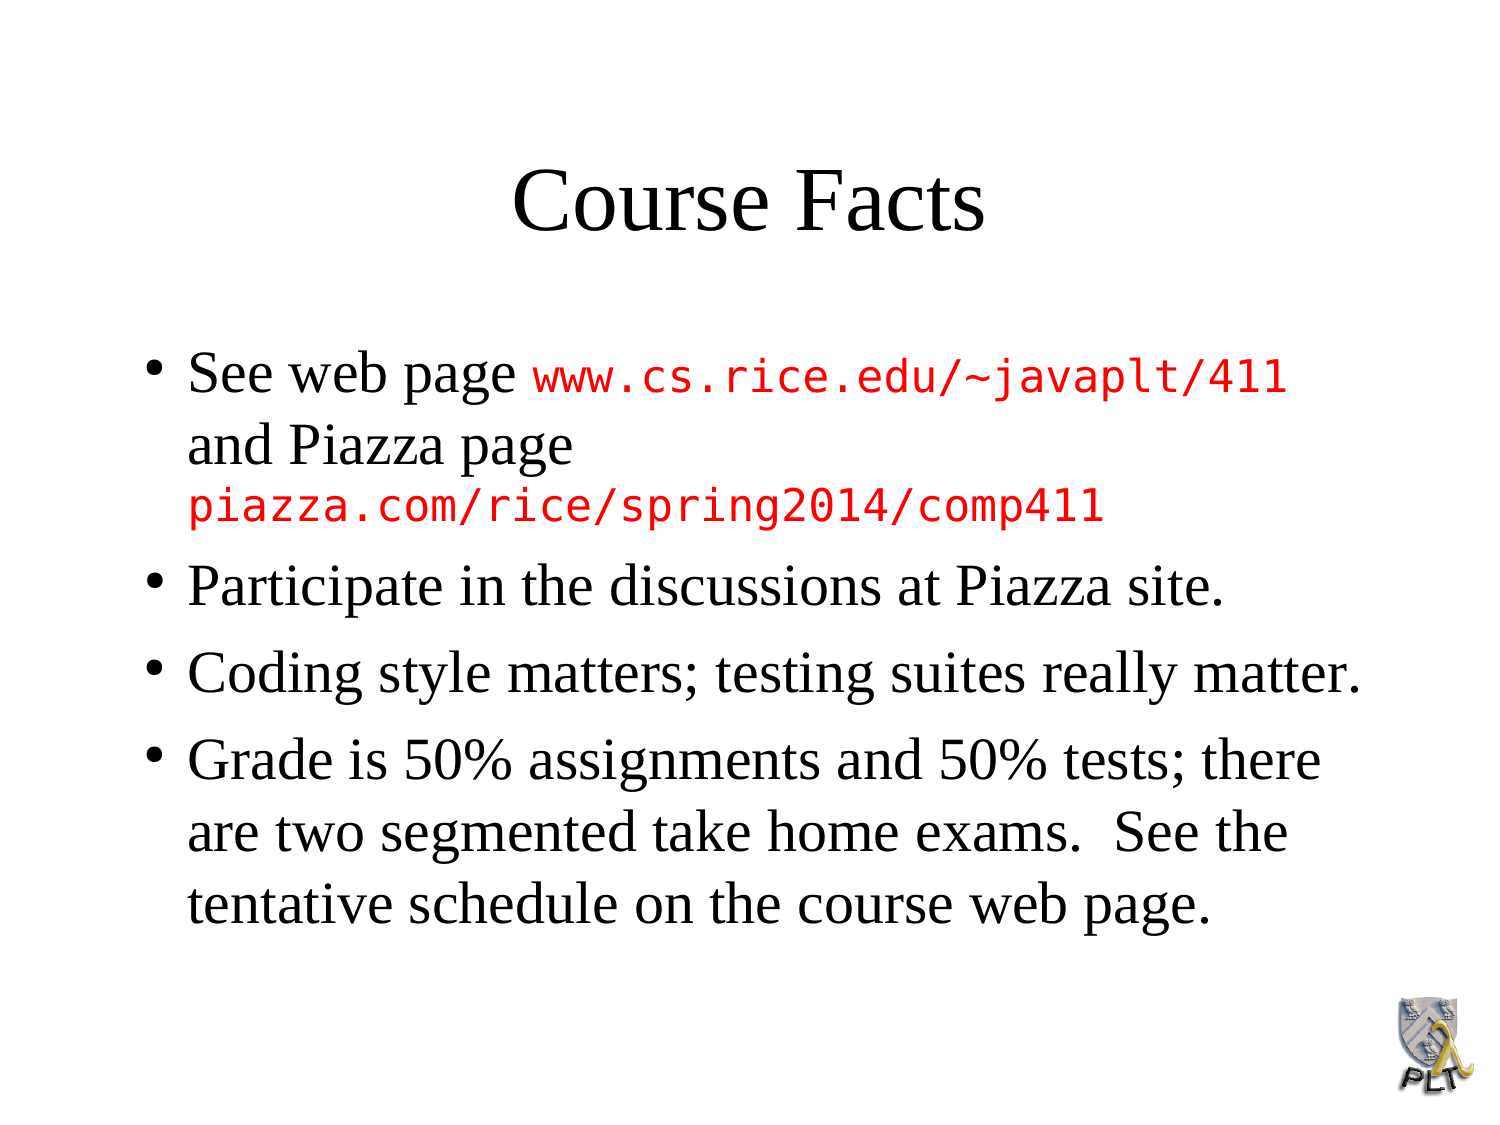

# Course Facts
See web page www.cs.rice.edu/~javaplt/411 and Piazza page piazza.com/rice/spring2014/comp411
Participate in the discussions at Piazza site.
Coding style matters; testing suites really matter.
Grade is 50% assignments and 50% tests; there are two segmented take home exams. See the tentative schedule on the course web page.